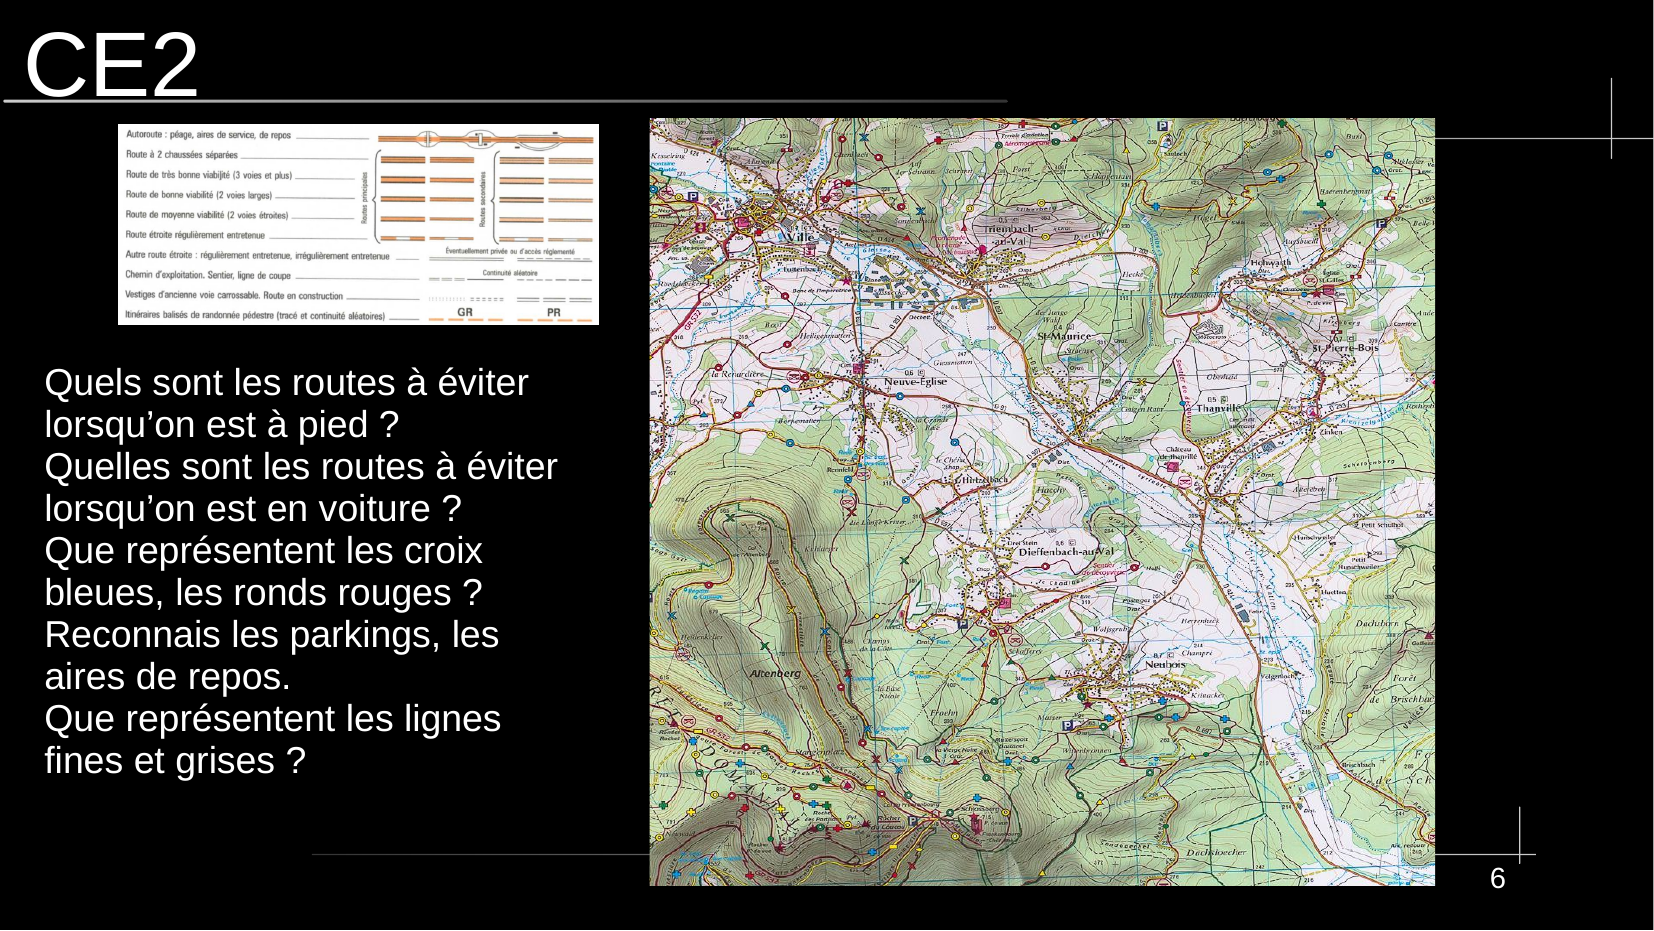

# CE2
Quels sont les routes à éviter lorsqu’on est à pied ?
Quelles sont les routes à éviter lorsqu’on est en voiture ?
Que représentent les croix bleues, les ronds rouges ?
Reconnais les parkings, les aires de repos.
Que représentent les lignes fines et grises ?
6